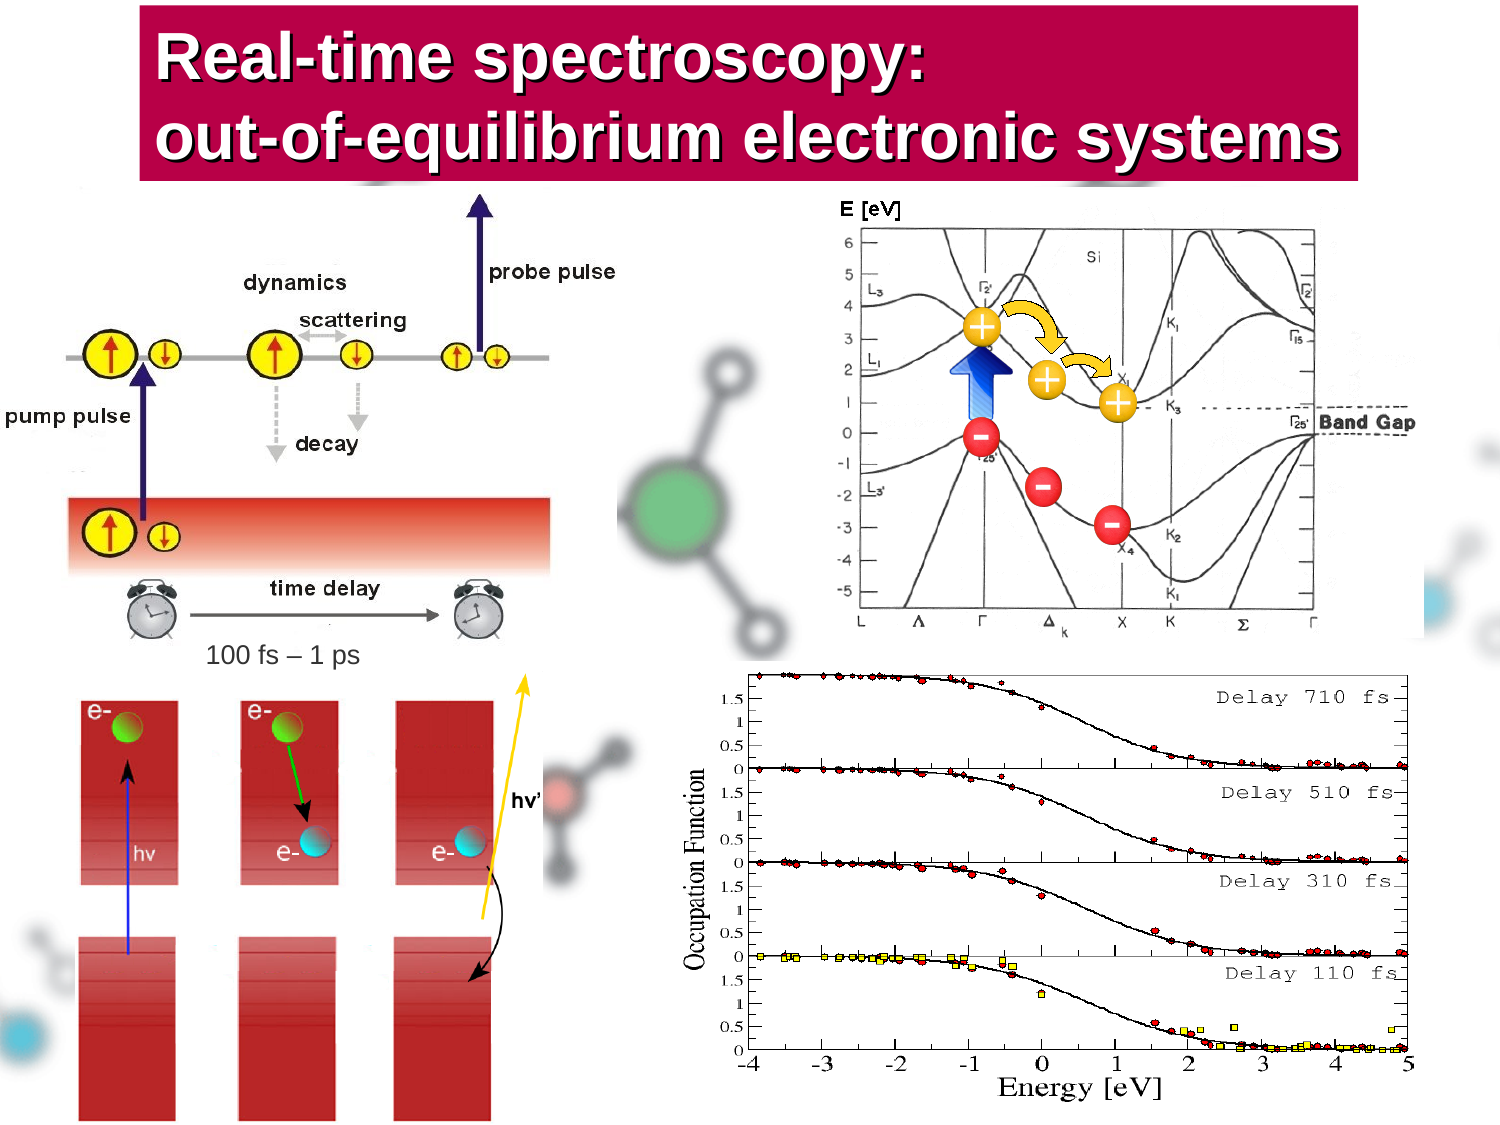

Real-time spectroscopy:
out-of-equilibrium electronic systems
100 fs – 1 ps